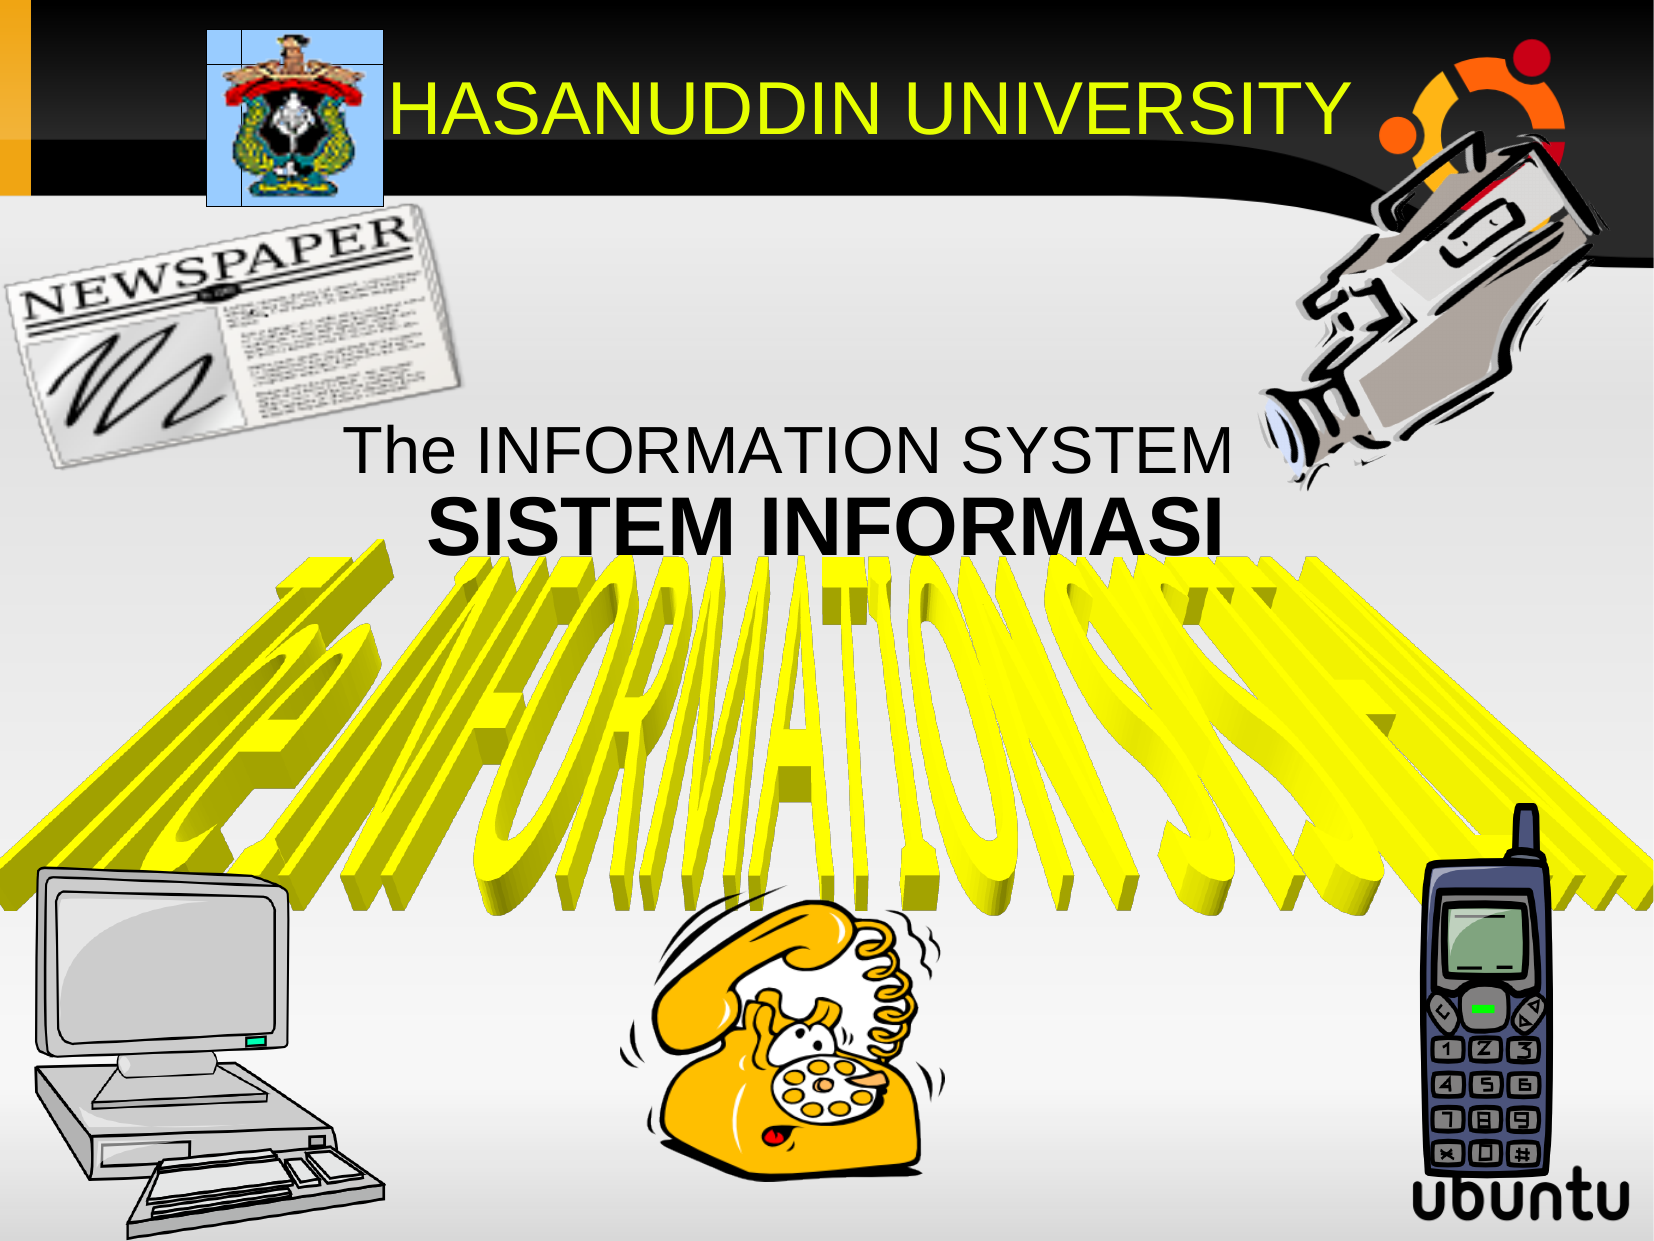

HASANUDDIN UNIVERSITY
# The INFORMATION SYSTEM
SISTEM INFORMASI
The INFORMATION SYSTEM